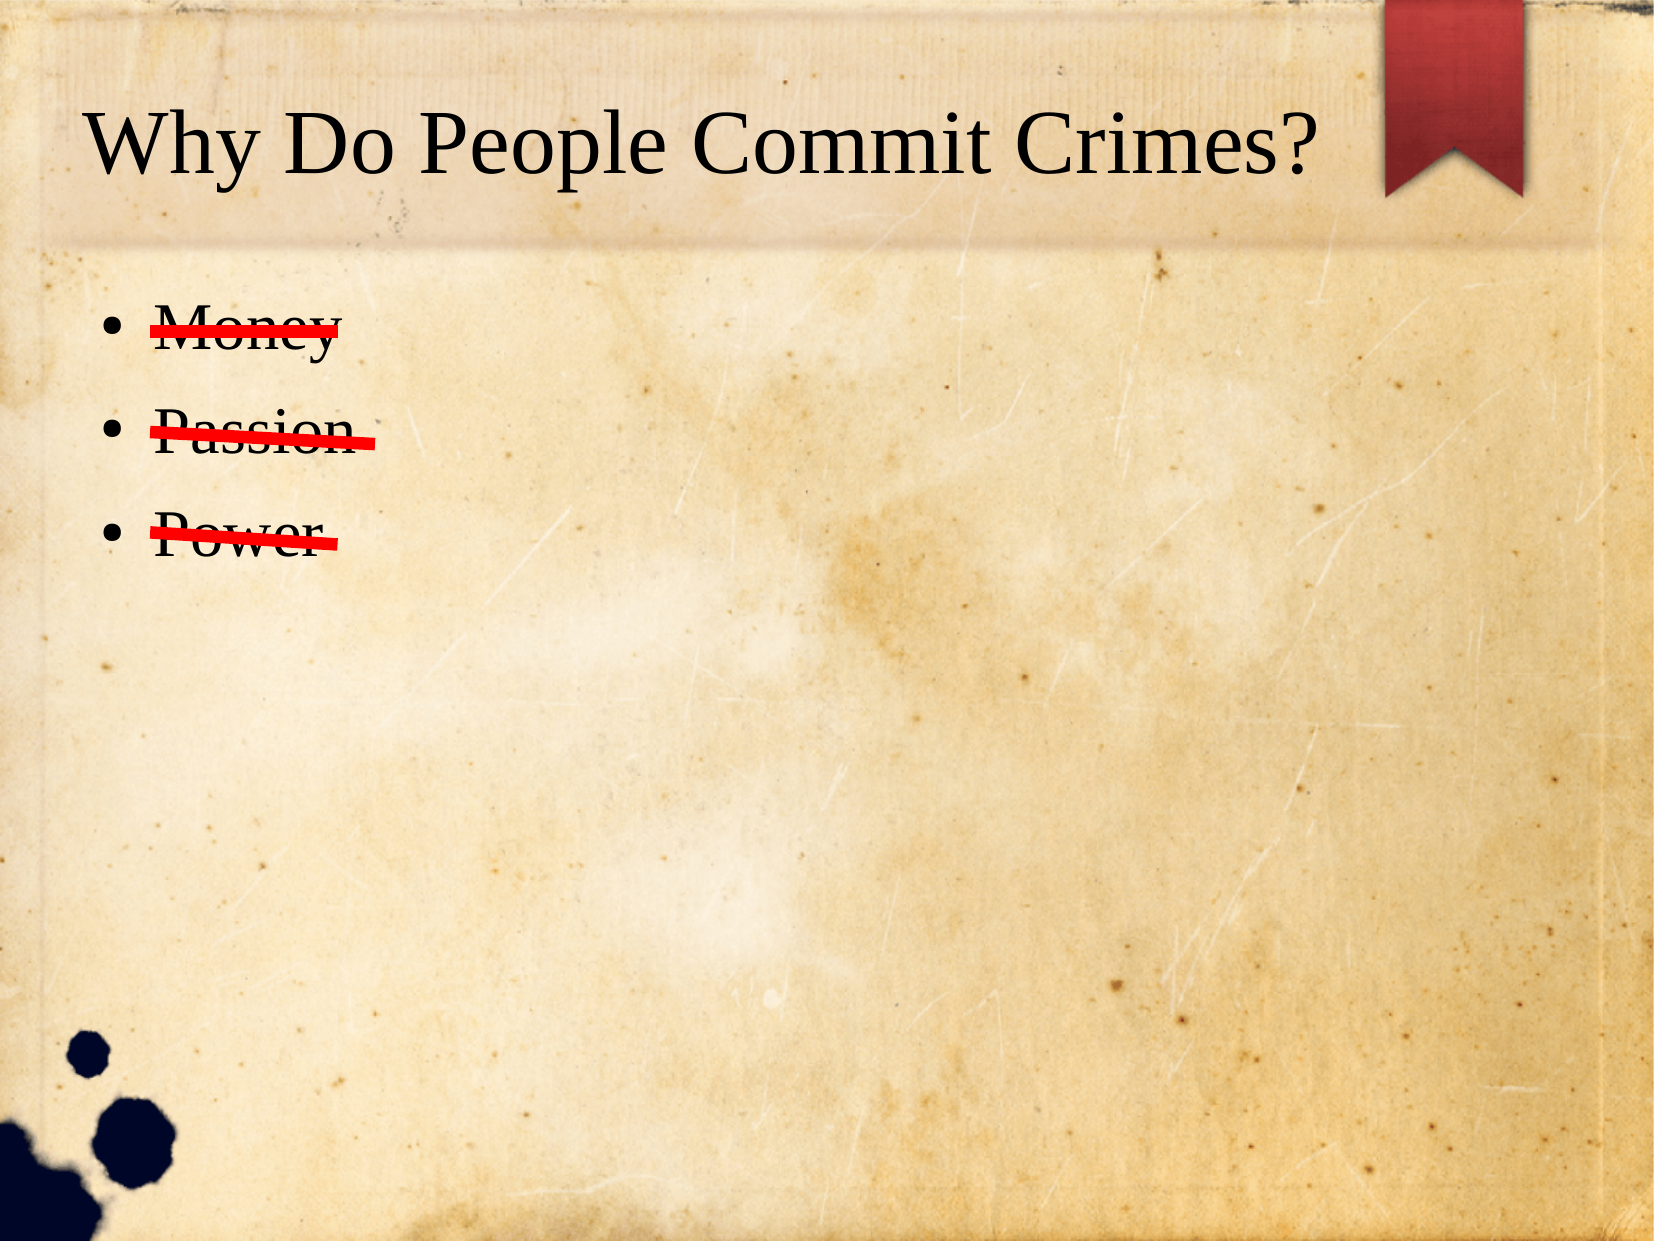

# Why Do People Commit Crimes?
Money
Passion
Power